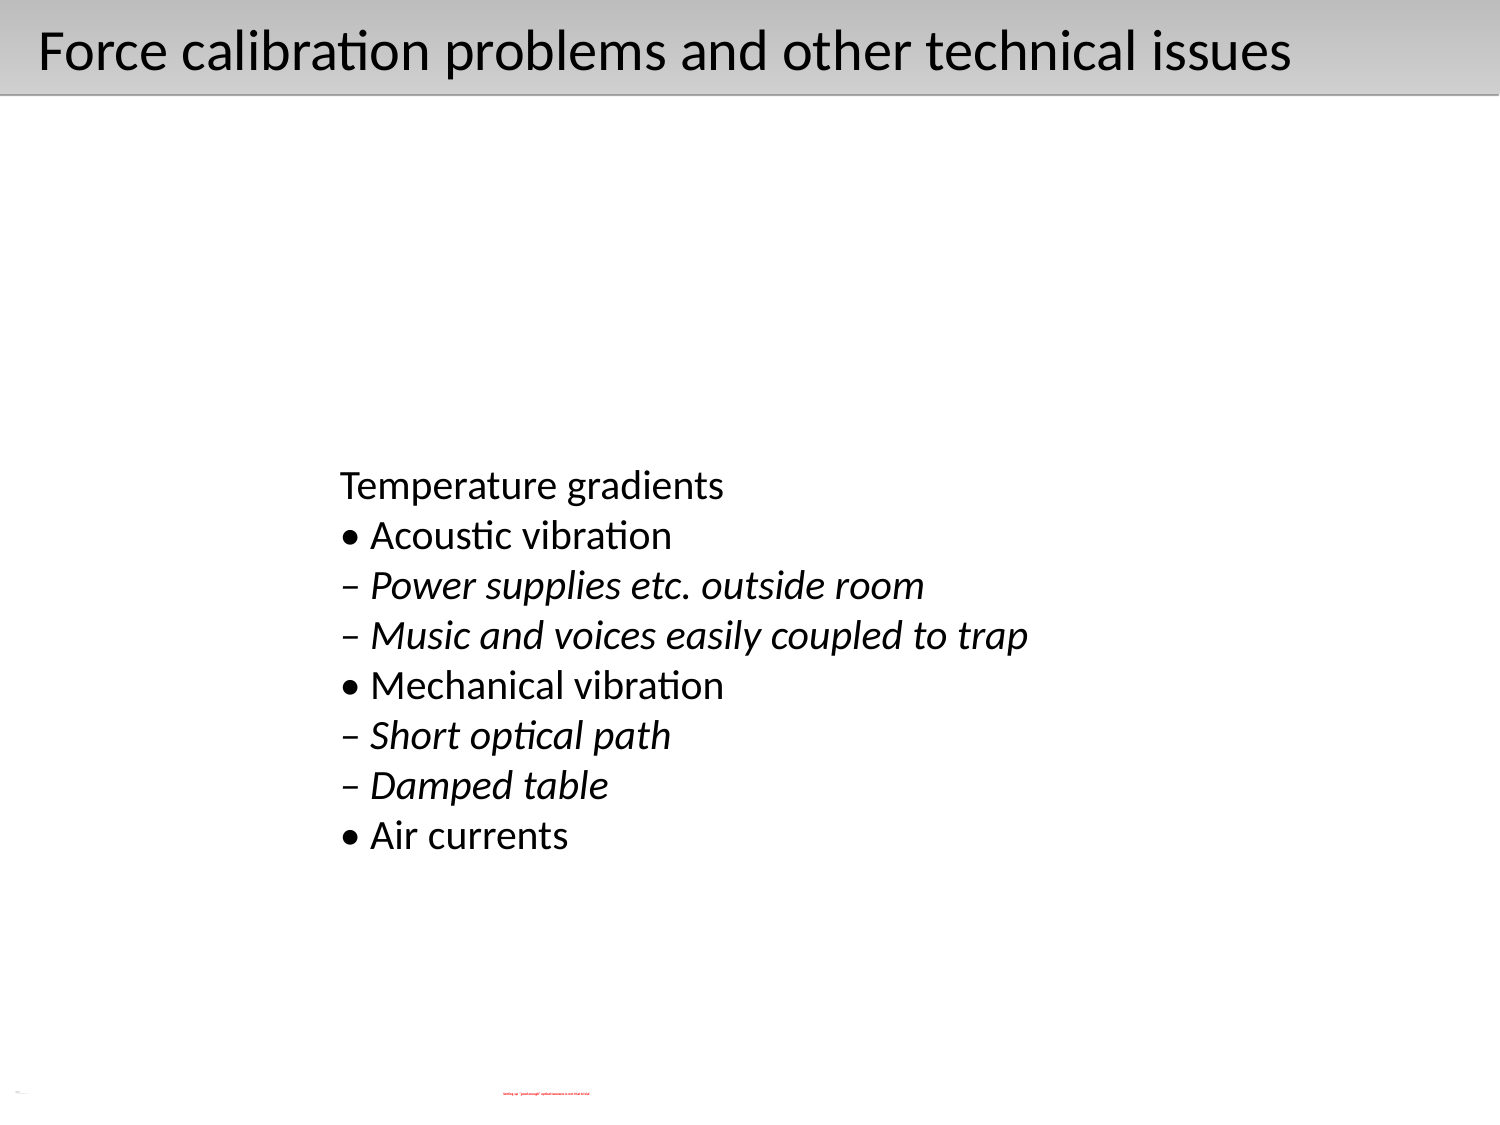

# Force calibration problems and other technical issues
Temperature gradients
• Acoustic vibration
– Power supplies etc. outside room
– Music and voices easily coupled to trap
• Mechanical vibration
– Short optical path
– Damped table
• Air currents
Detection bandwidth
 Unintended signal filtering
Anti-aliasing
 Drag coefficient (Faxen’s law)
	– Stokes law OK only when we are infinitely far away from surfaces
Setting up “good enough” optical tweezers is not that trivial